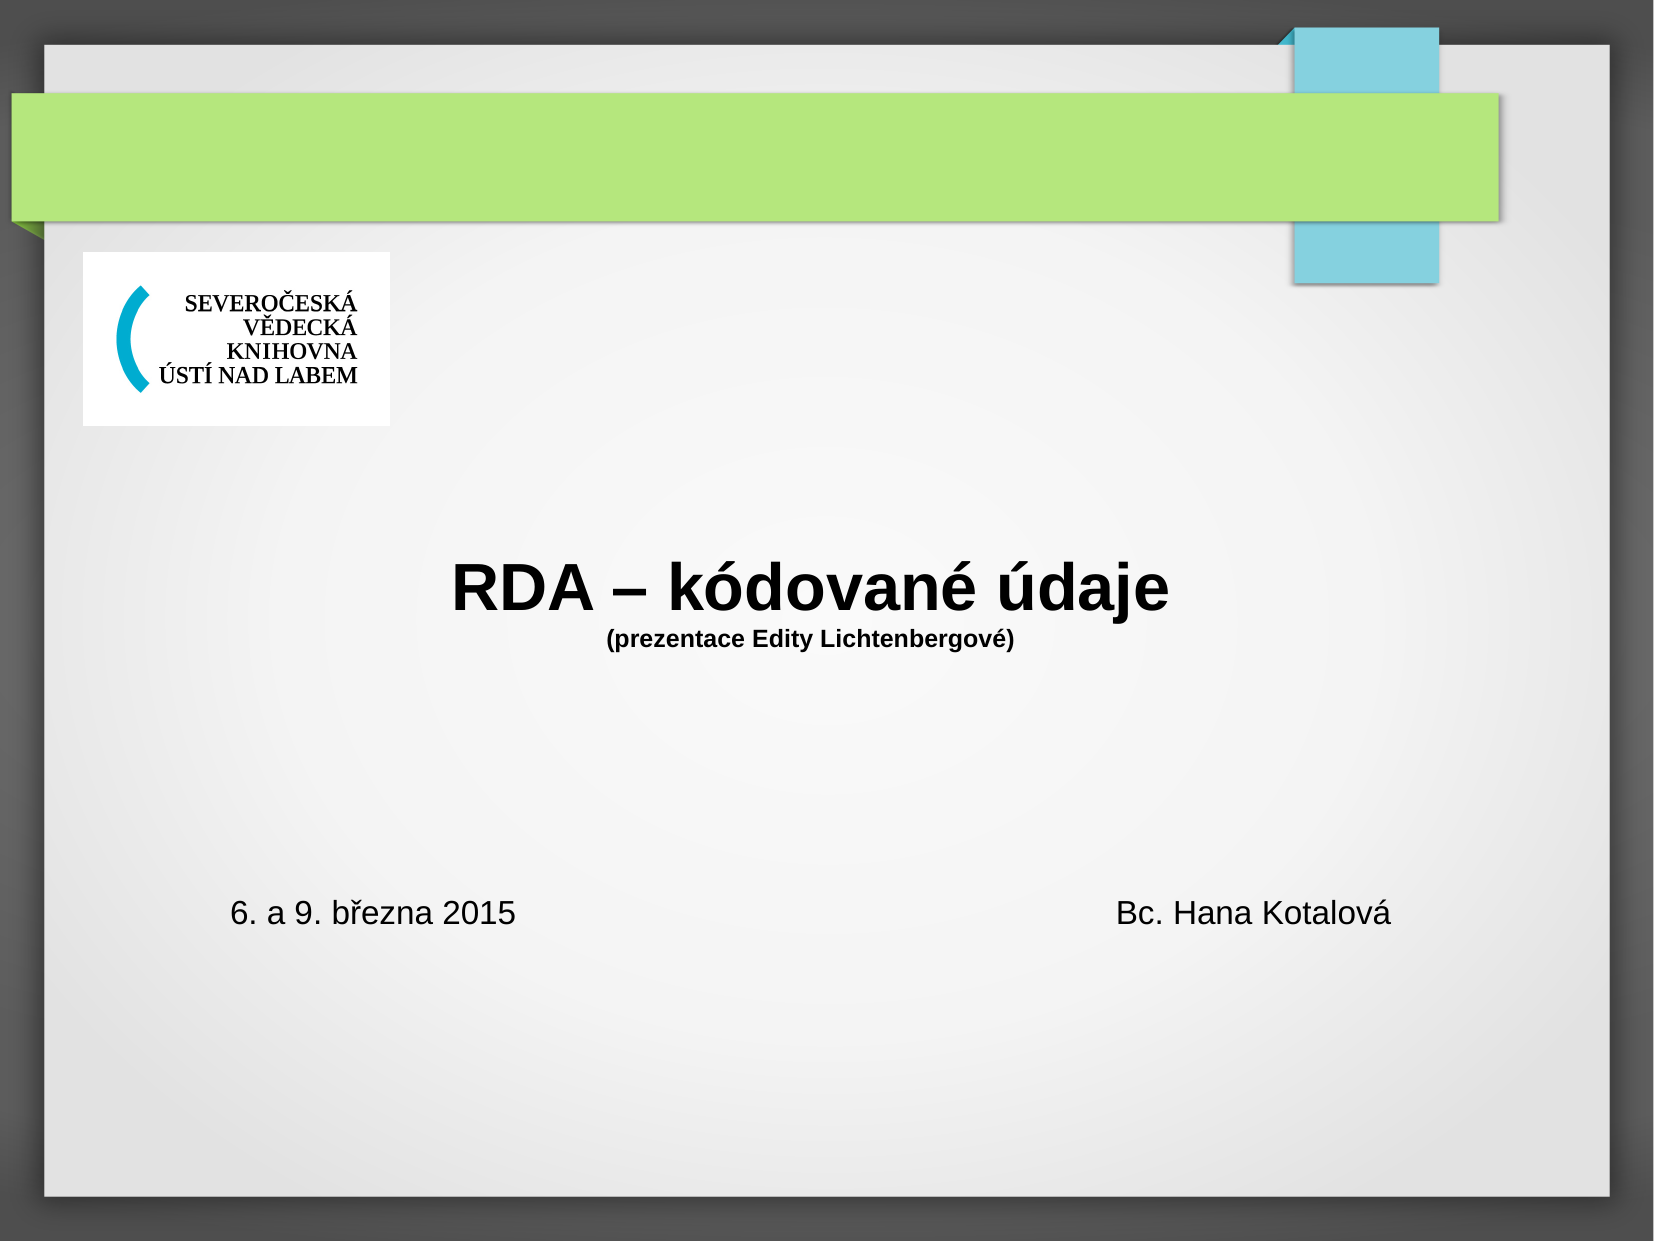

#
RDA – kódované údaje
(prezentace Edity Lichtenbergové)
6. a 9. března 2015									Bc. Hana Kotalová